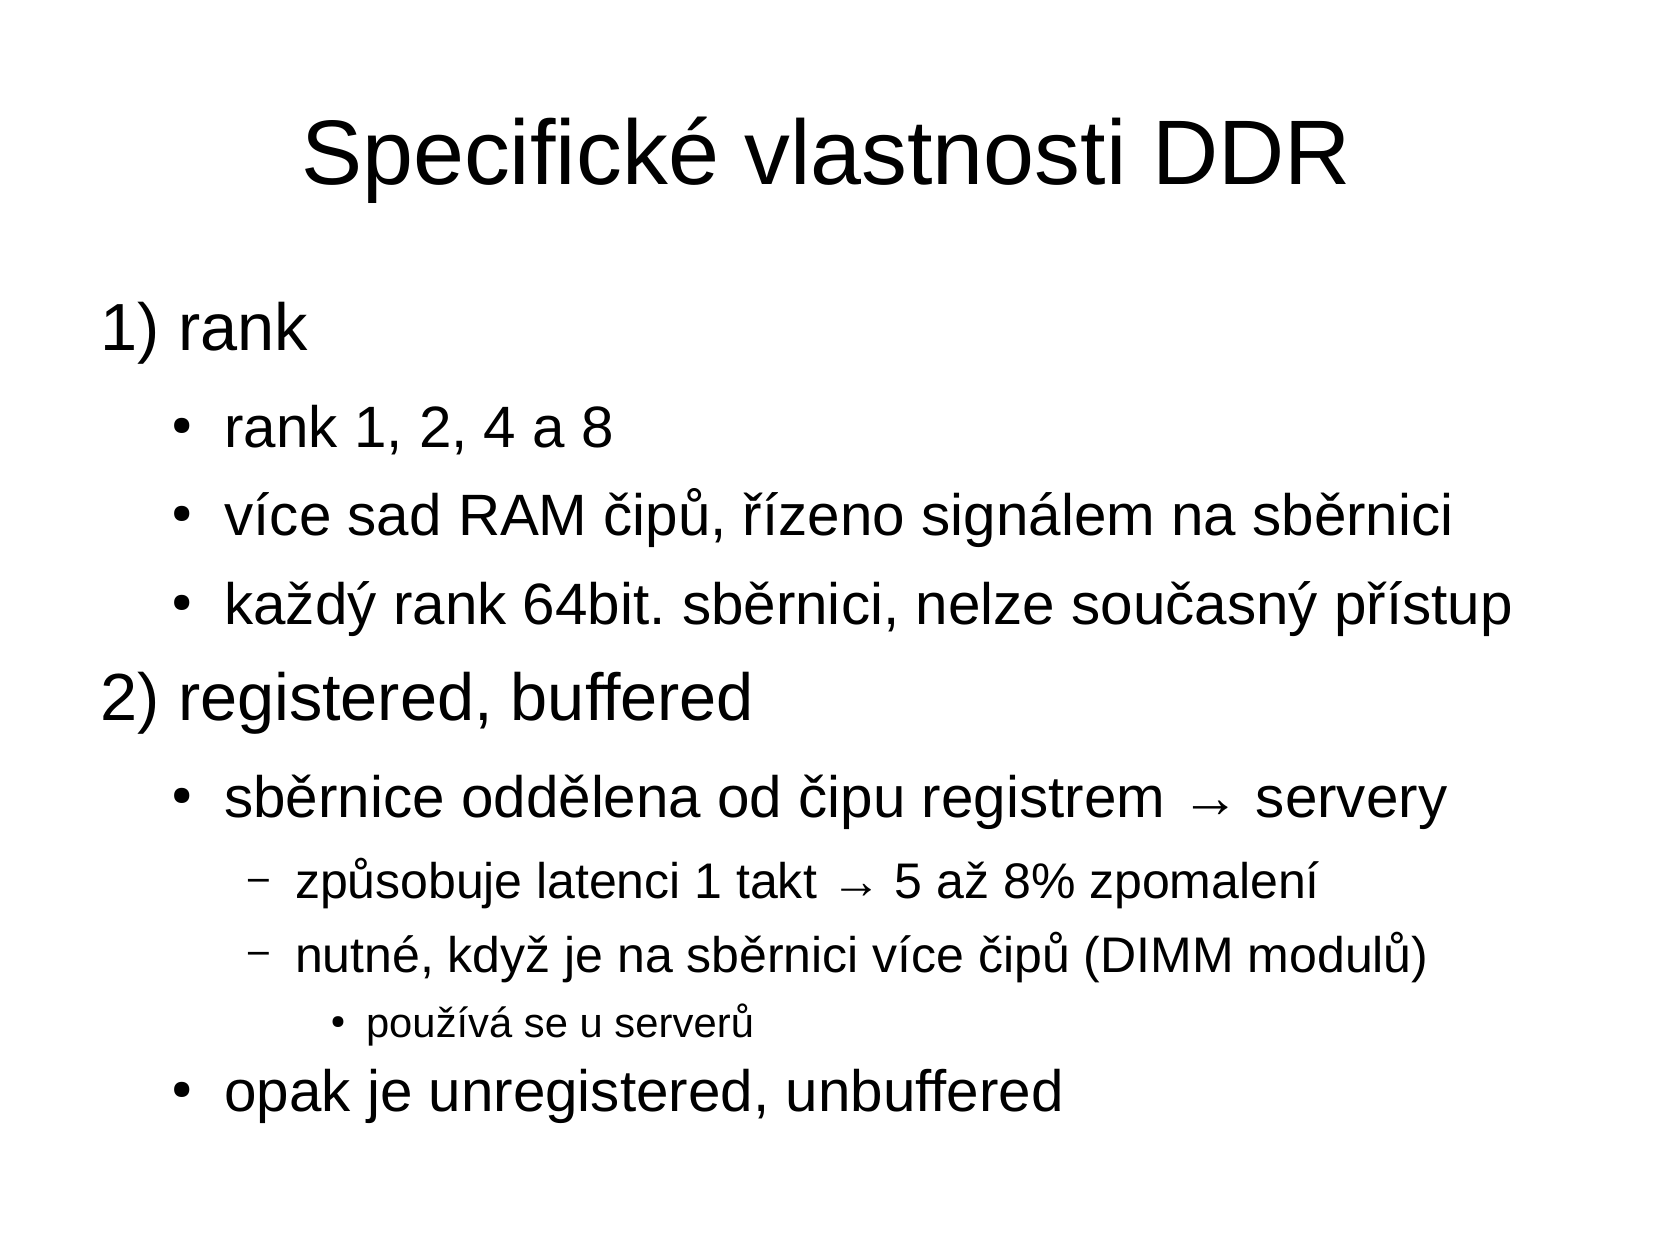

# Specifické vlastnosti DDR
 rank
rank 1, 2, 4 a 8
více sad RAM čipů, řízeno signálem na sběrnici
každý rank 64bit. sběrnici, nelze současný přístup
 registered, buffered
sběrnice oddělena od čipu registrem → servery
způsobuje latenci 1 takt → 5 až 8% zpomalení
nutné, když je na sběrnici více čipů (DIMM modulů)
používá se u serverů
opak je unregistered, unbuffered